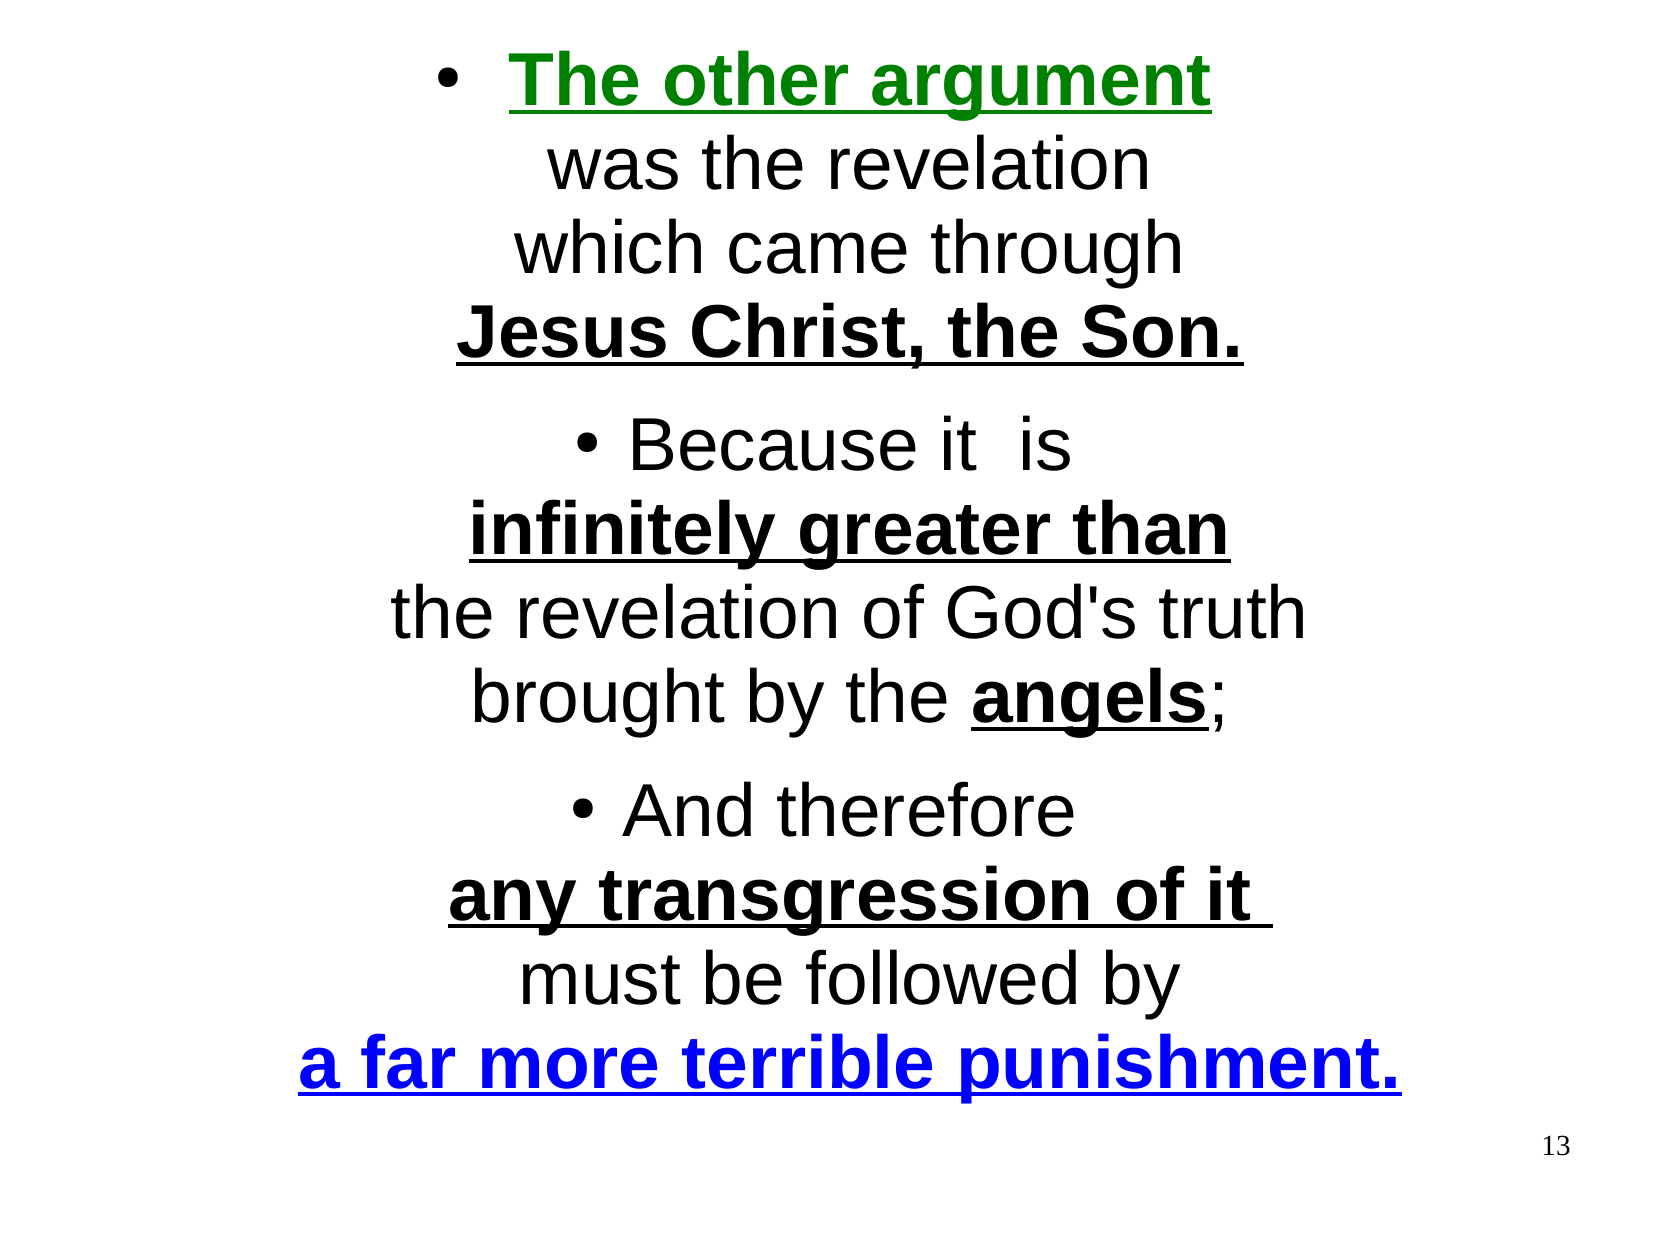

# The other argument was the revelation which came through Jesus Christ, the Son.
Because it is
infinitely greater than
the revelation of God's truth
brought by the angels;
And therefore
any transgression of it
must be followed by
a far more terrible punishment.
13